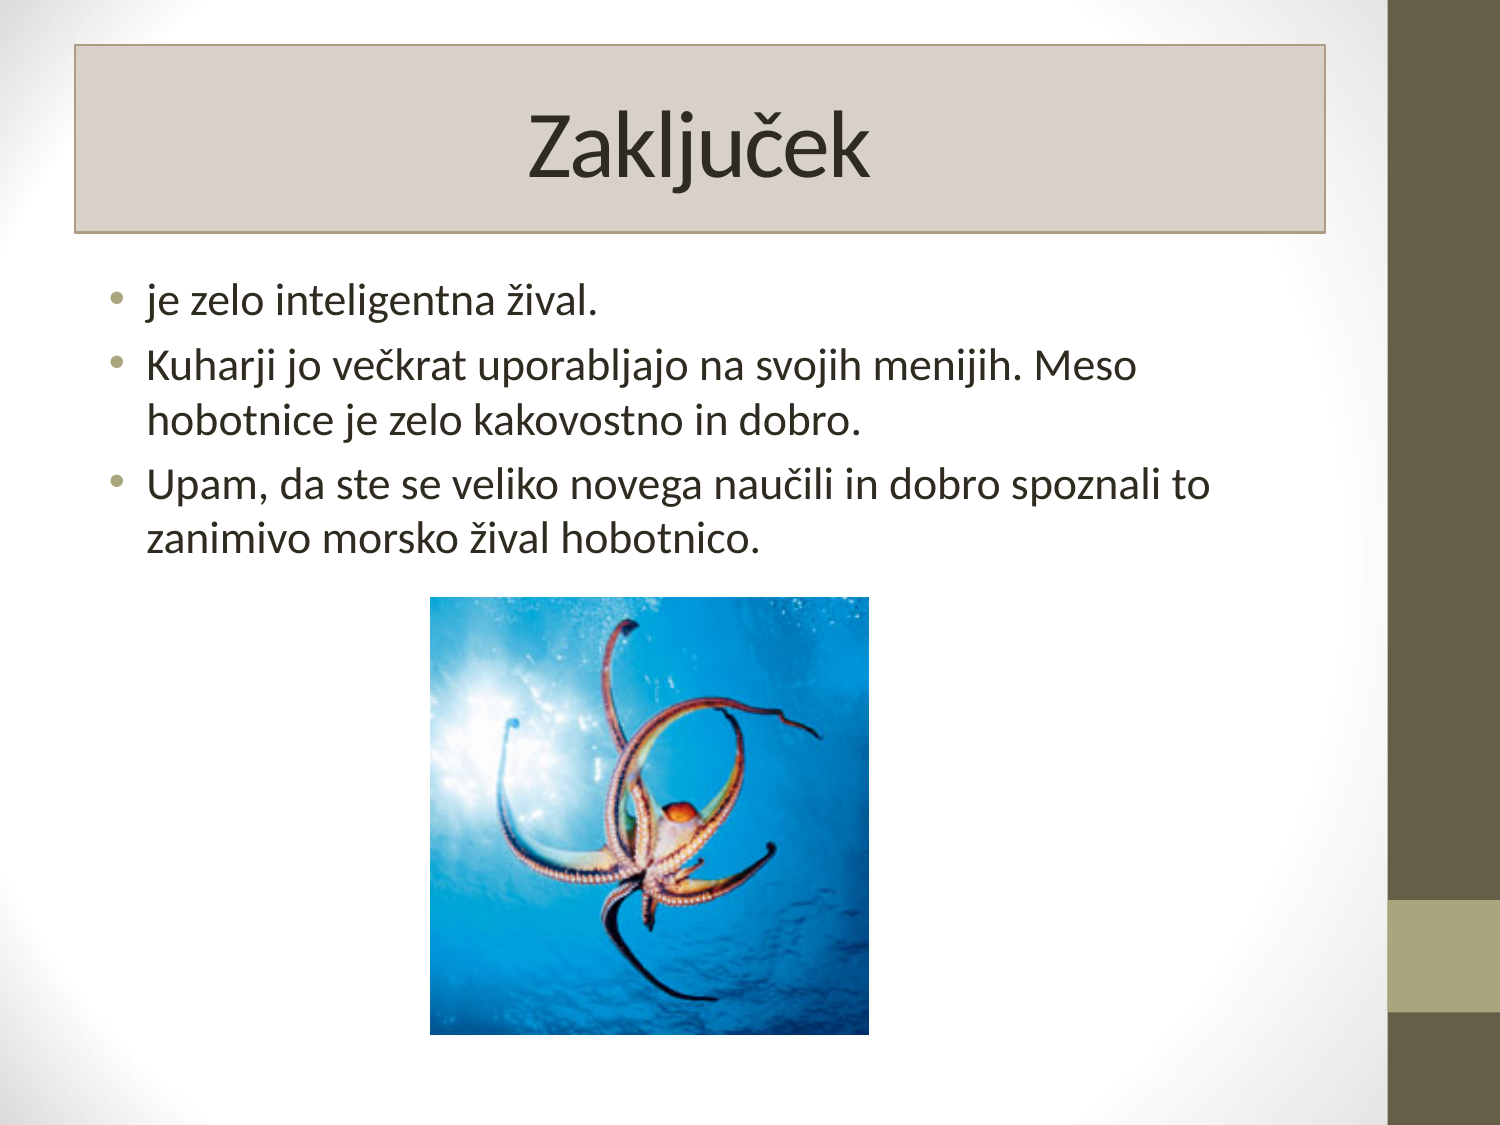

# Zaključek
je zelo inteligentna žival.
Kuharji jo večkrat uporabljajo na svojih menijih. Meso hobotnice je zelo kakovostno in dobro.
Upam, da ste se veliko novega naučili in dobro spoznali to zanimivo morsko žival hobotnico.